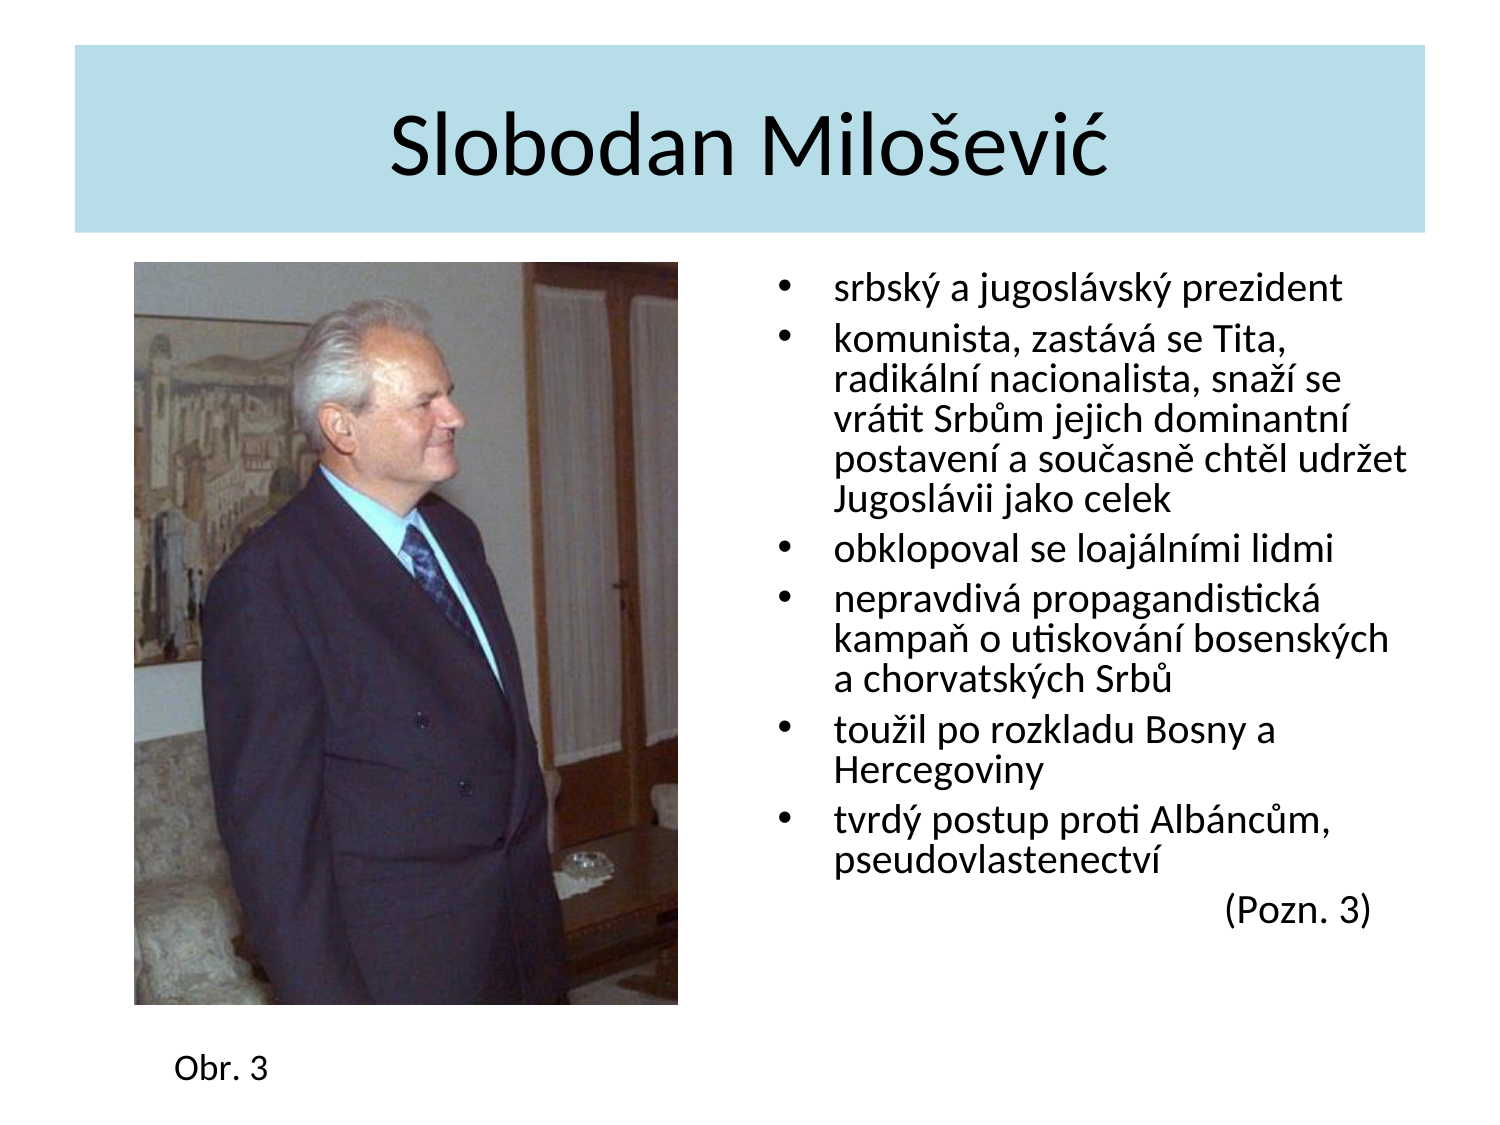

# Slobodan Milošević
srbský a jugoslávský prezident
komunista, zastává se Tita, radikální nacionalista, snaží se vrátit Srbům jejich dominantní postavení a současně chtěl udržet Jugoslávii jako celek
obklopoval se loajálními lidmi
nepravdivá propagandistická kampaň o utiskování bosenských a chorvatských Srbů
toužil po rozkladu Bosny a Hercegoviny
tvrdý postup proti Albáncům, pseudovlastenectví
 (Pozn. 3)
Obr. 3